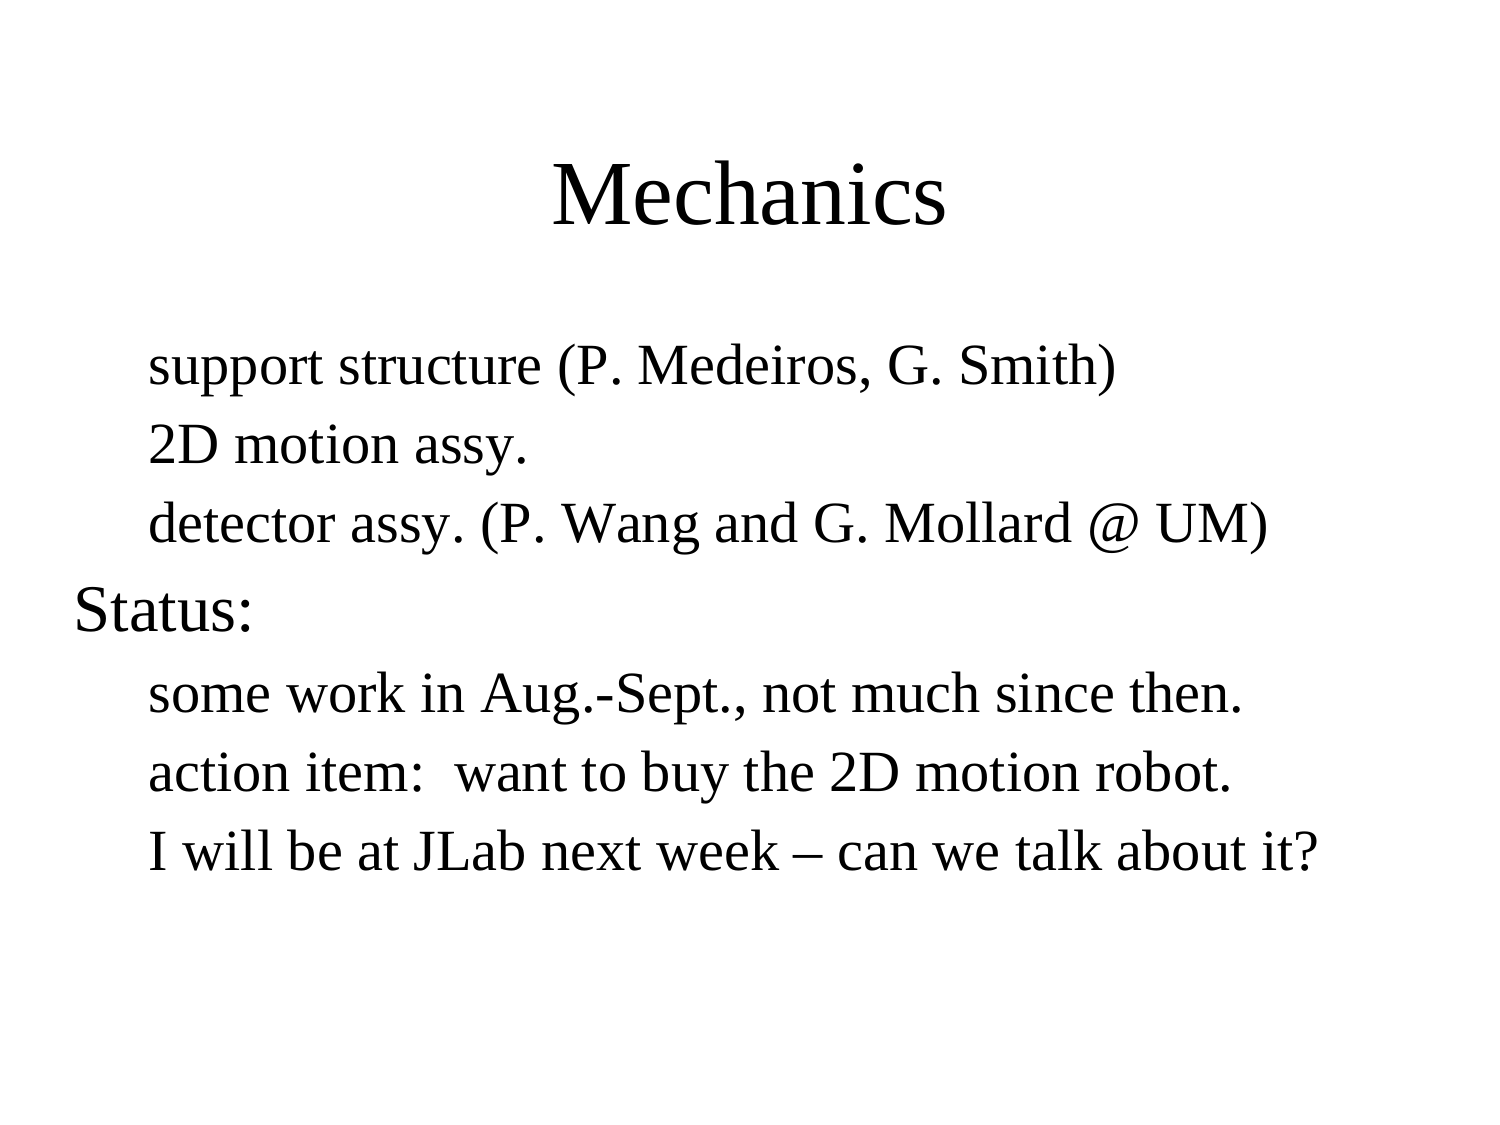

# Mechanics
support structure (P. Medeiros, G. Smith)
2D motion assy.
detector assy. (P. Wang and G. Mollard @ UM)
Status:
some work in Aug.-Sept., not much since then.
action item: want to buy the 2D motion robot.
I will be at JLab next week – can we talk about it?